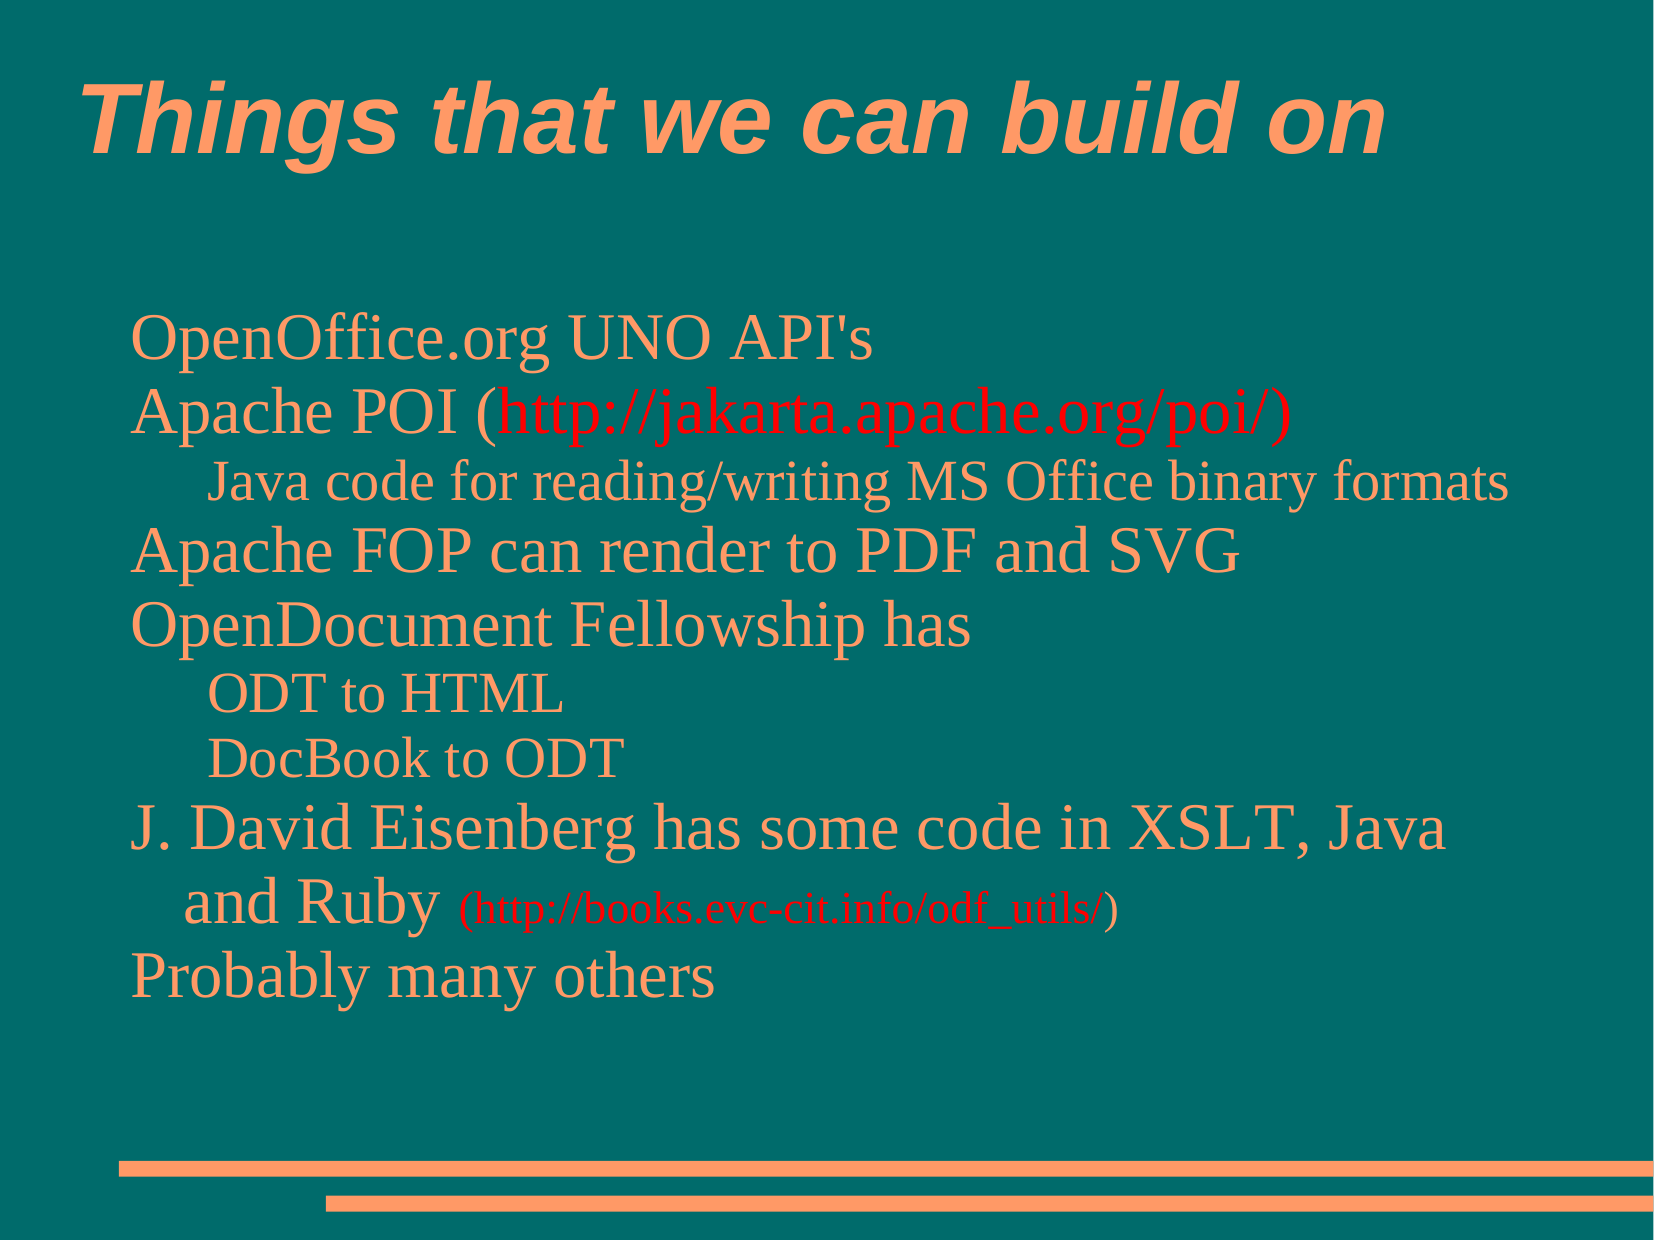

# Things that we can build on
OpenOffice.org UNO API's
Apache POI (http://jakarta.apache.org/poi/)
Java code for reading/writing MS Office binary formats
Apache FOP can render to PDF and SVG
OpenDocument Fellowship has
ODT to HTML
DocBook to ODT
J. David Eisenberg has some code in XSLT, Java and Ruby (http://books.evc-cit.info/odf_utils/)
Probably many others